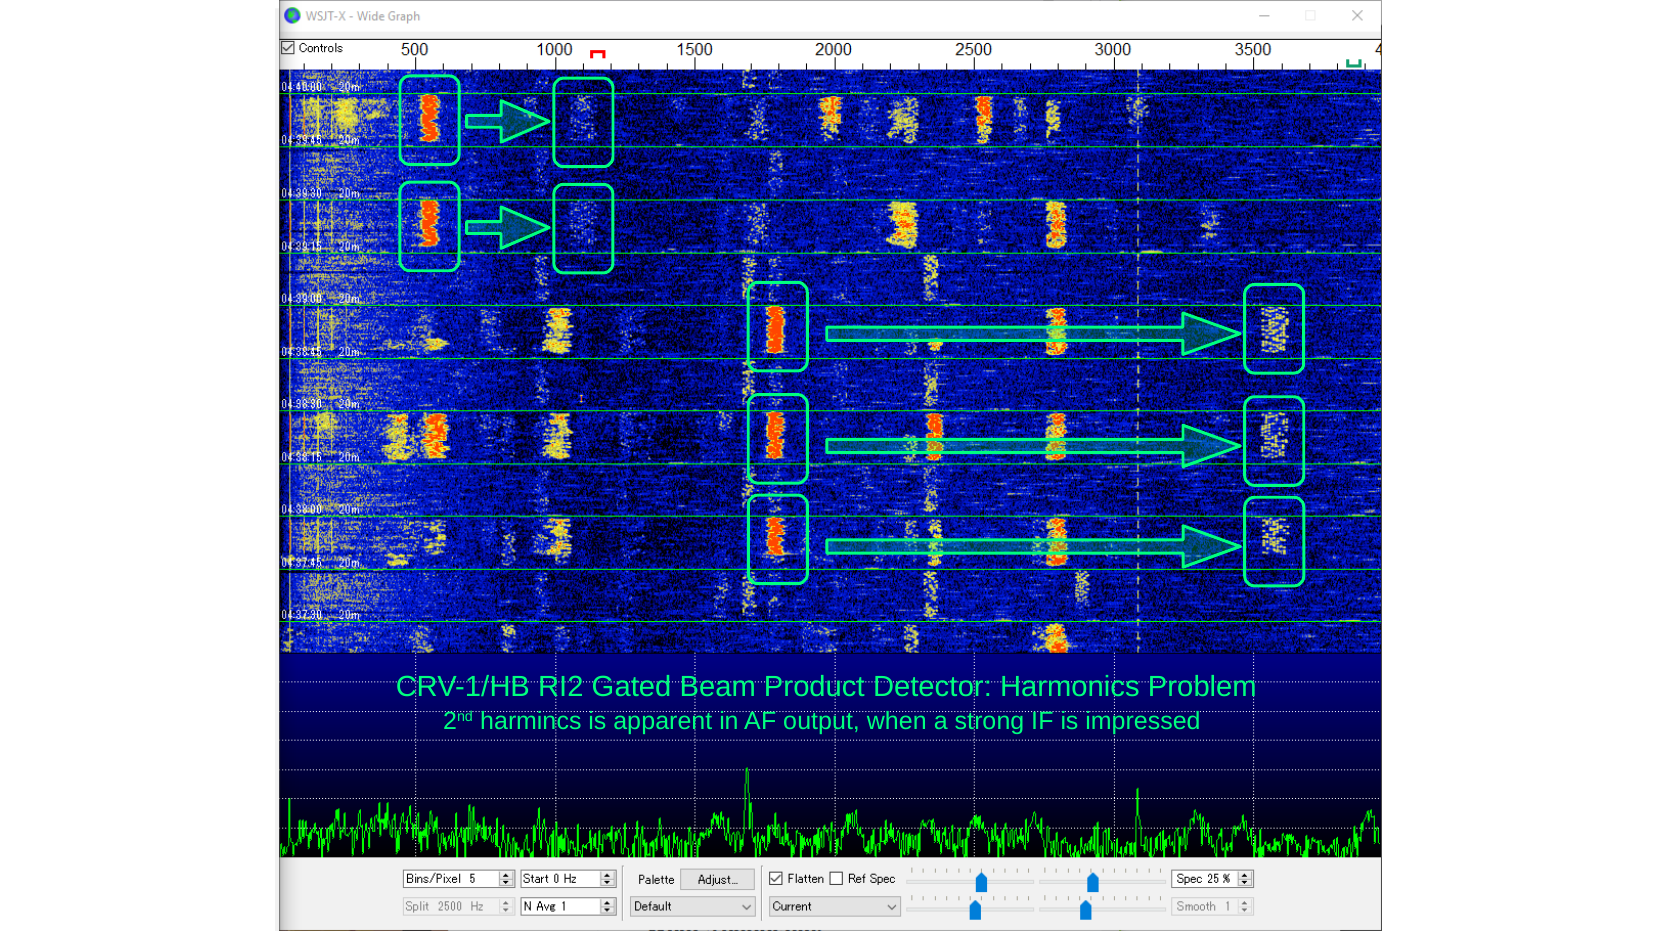

CRV-1/HB RI2 Gated Beam Product Detector: Harmonics Problem
2nd harmincs is apparent in AF output, when a strong IF is impressed